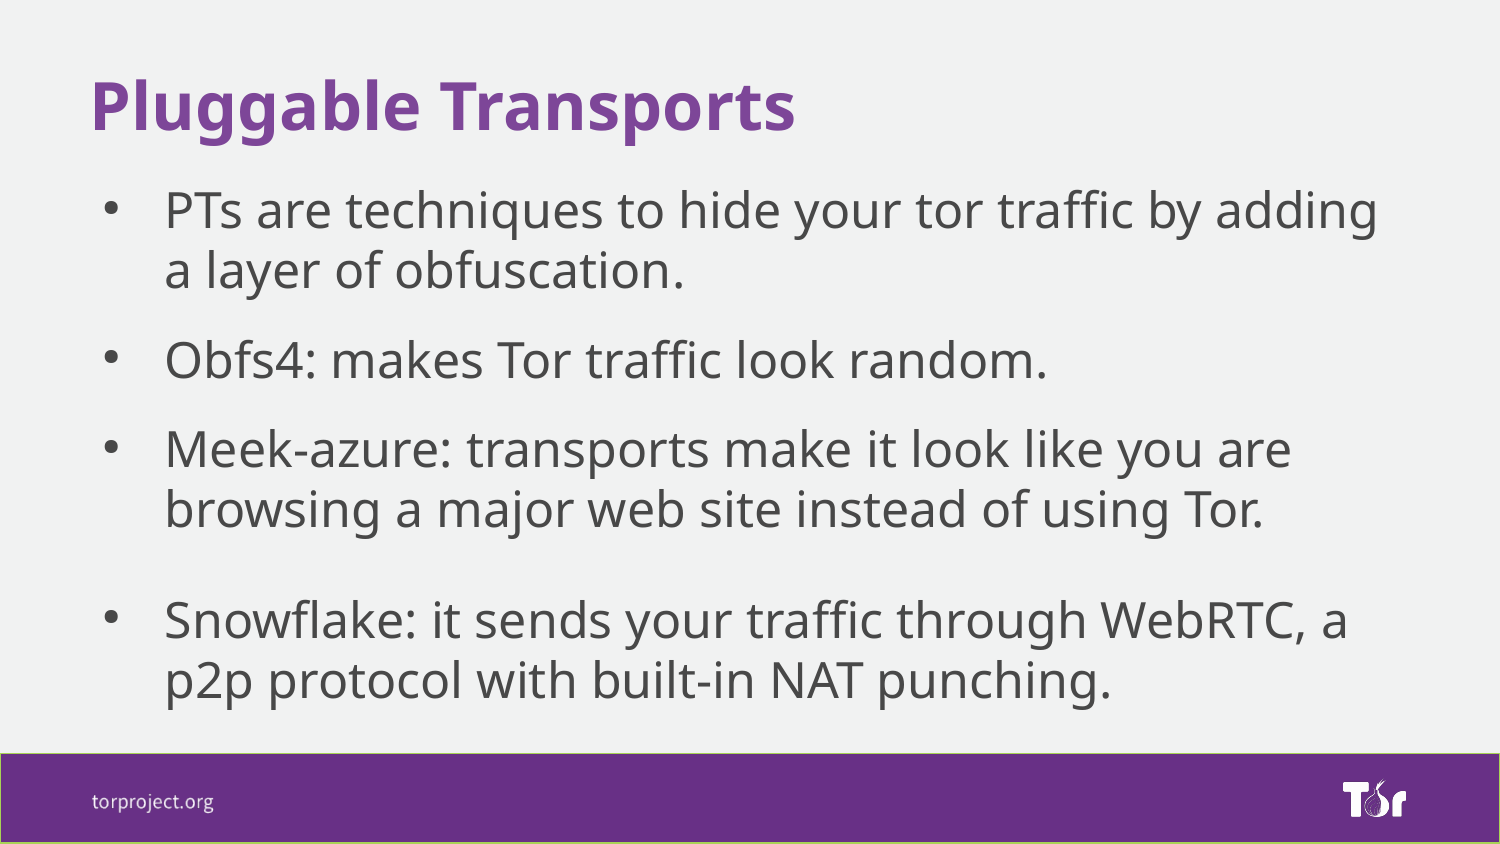

Pluggable Transports
PTs are techniques to hide your tor traffic by adding a layer of obfuscation.
Obfs4: makes Tor traffic look random.
Meek-azure: transports make it look like you are browsing a major web site instead of using Tor.
Snowflake: it sends your traffic through WebRTC, a p2p protocol with built-in NAT punching.